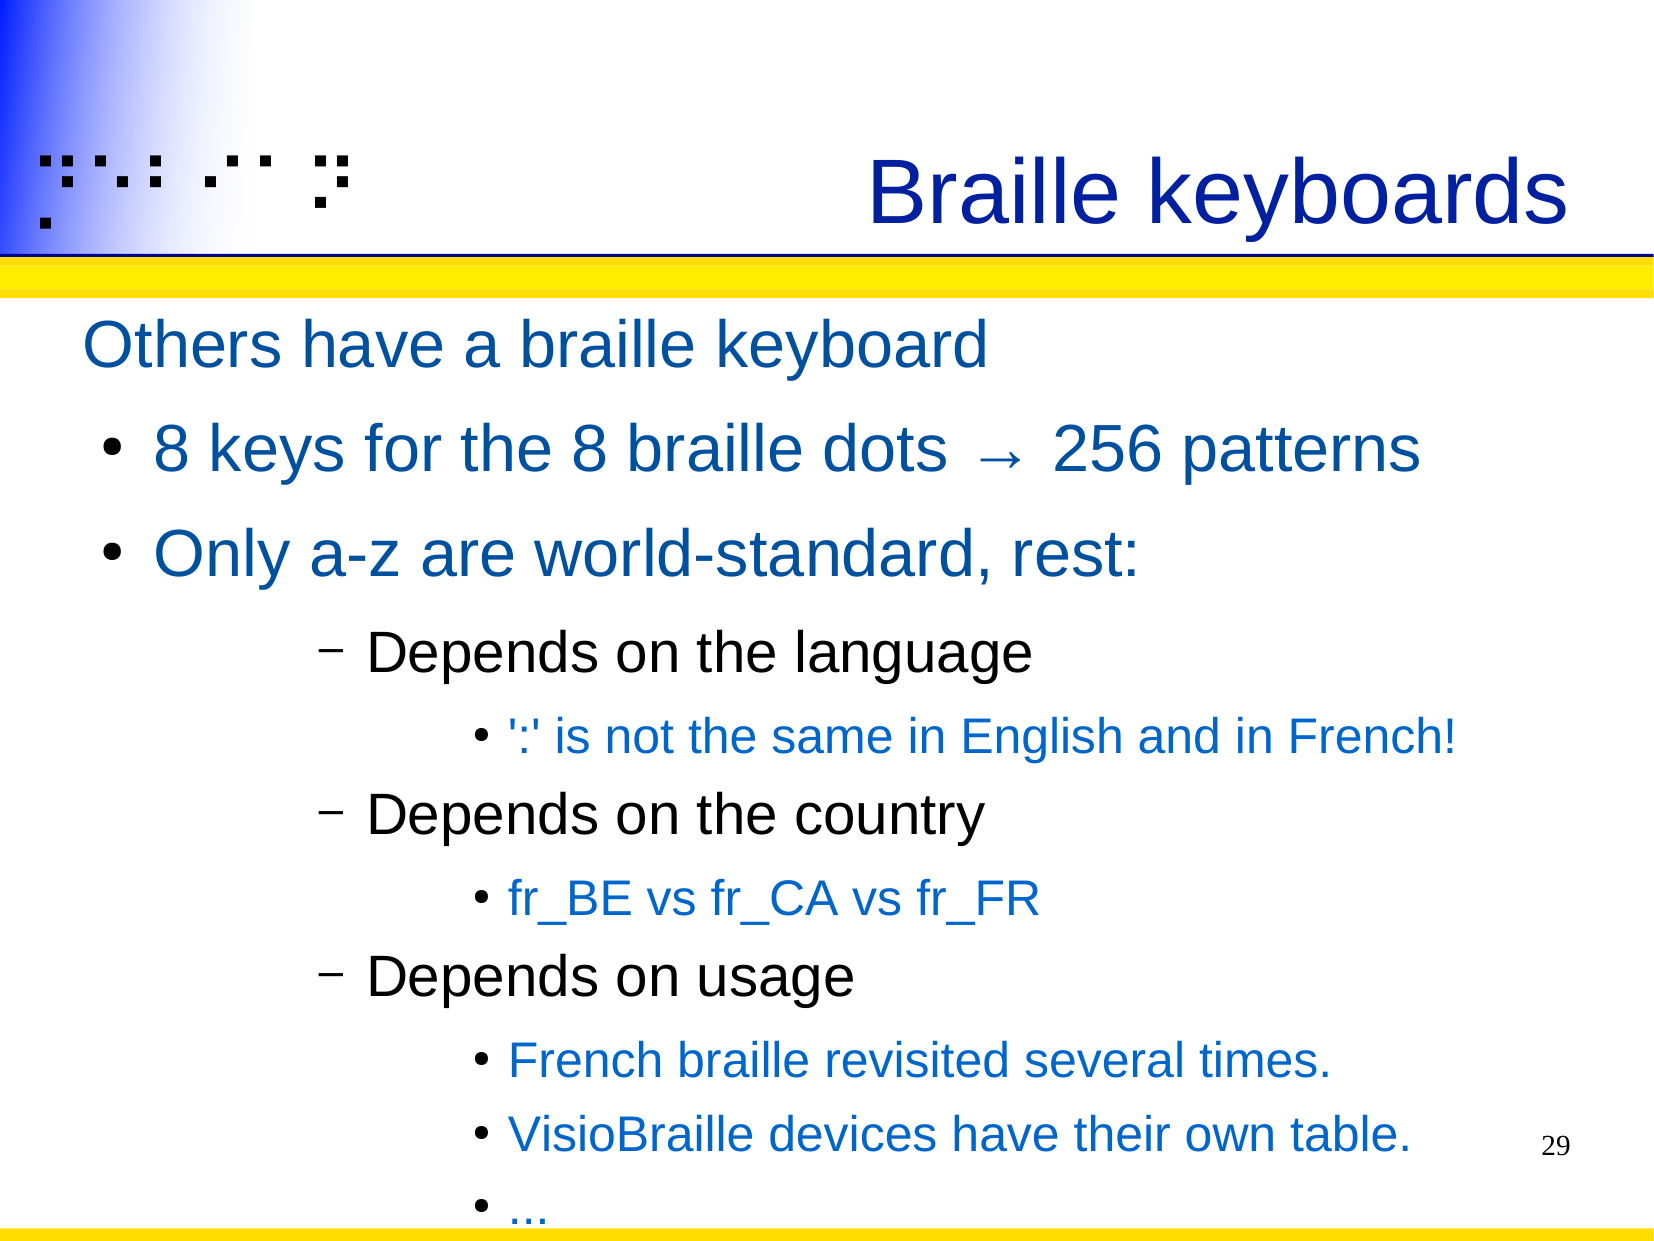

# Braille keyboards
Others have a braille keyboard
8 keys for the 8 braille dots → 256 patterns
Only a-z are world-standard, rest:
Depends on the language
':' is not the same in English and in French!
Depends on the country
fr_BE vs fr_CA vs fr_FR
Depends on usage
French braille revisited several times.
VisioBraille devices have their own table.
...
29